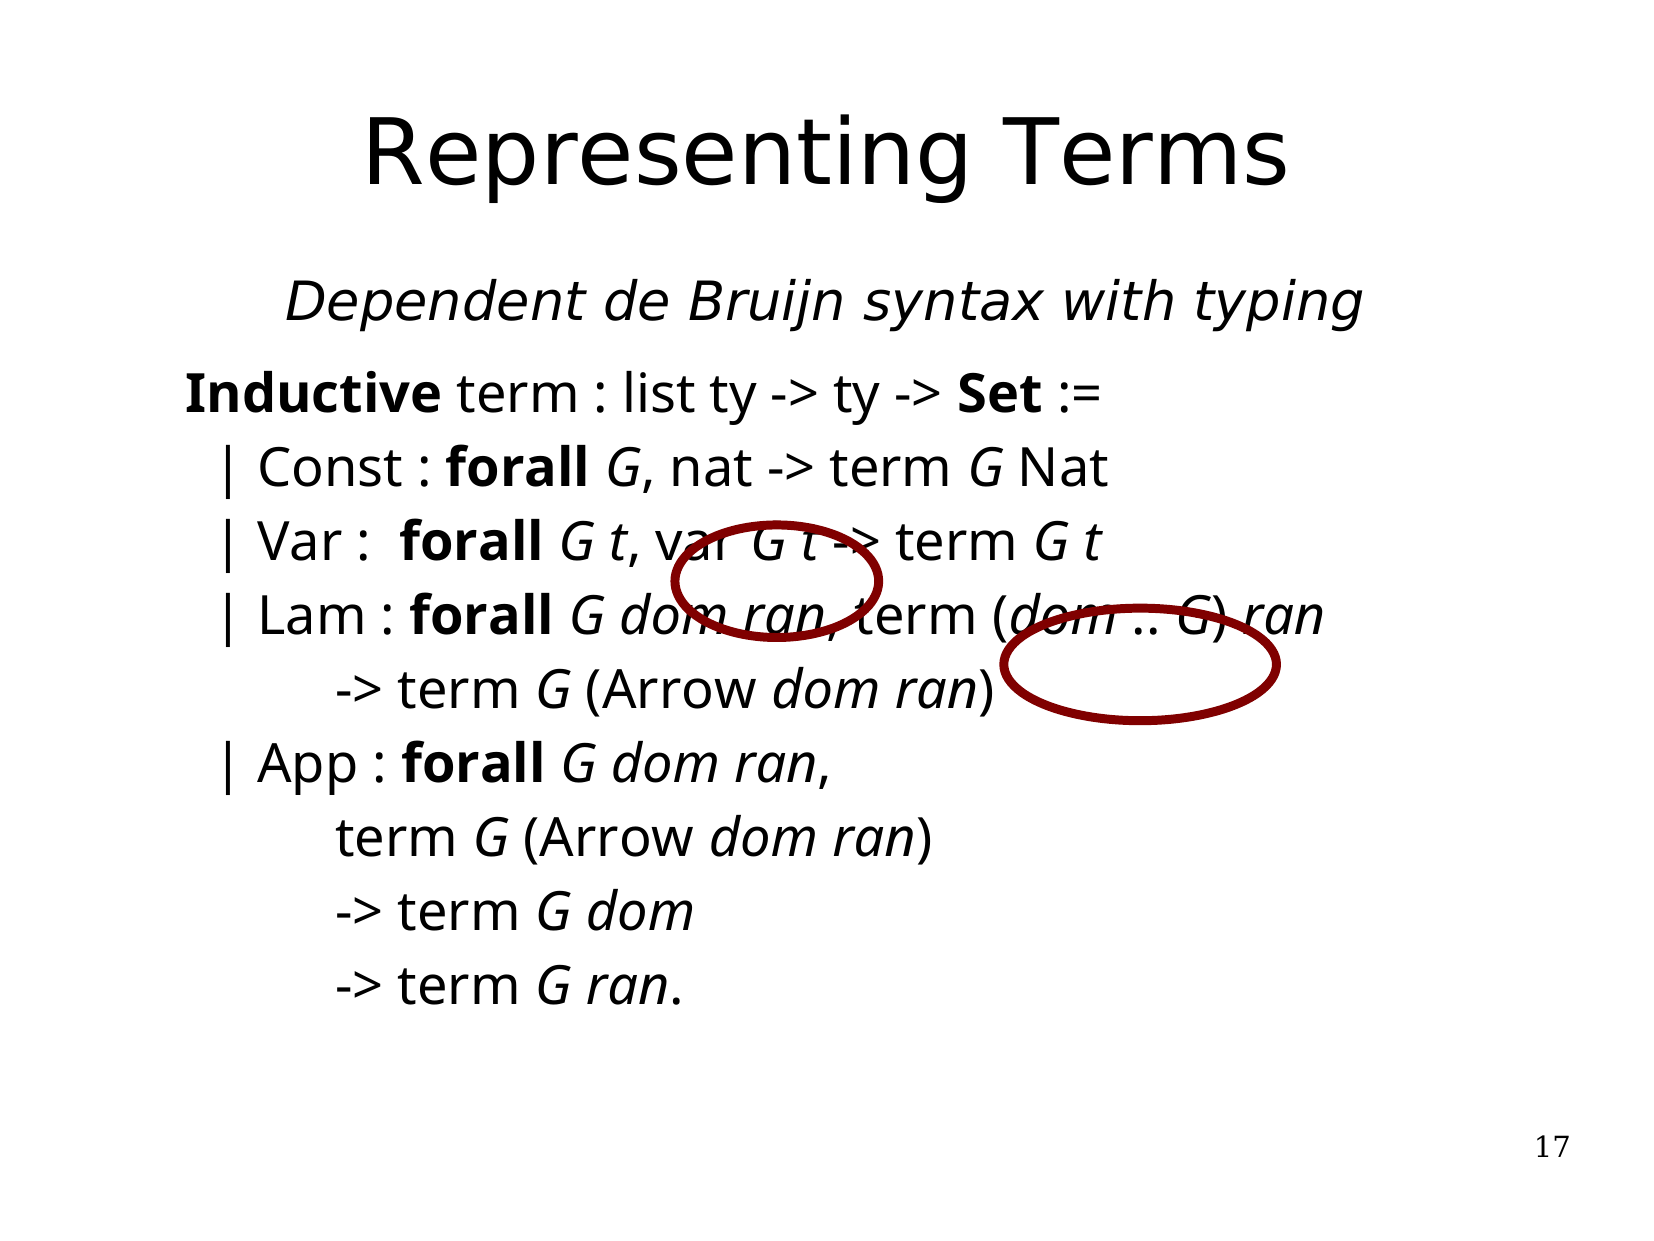

# Representing Terms
Dependent de Bruijn syntax with typing
Inductive term : list ty -> ty -> Set :=
 | Const : forall G, nat -> term G Nat
 | Var : forall G t, var G t -> term G t
 | Lam : forall G dom ran, term (dom :: G) ran
		-> term G (Arrow dom ran)
 | App : forall G dom ran,
		term G (Arrow dom ran)
		-> term G dom
		-> term G ran.
17